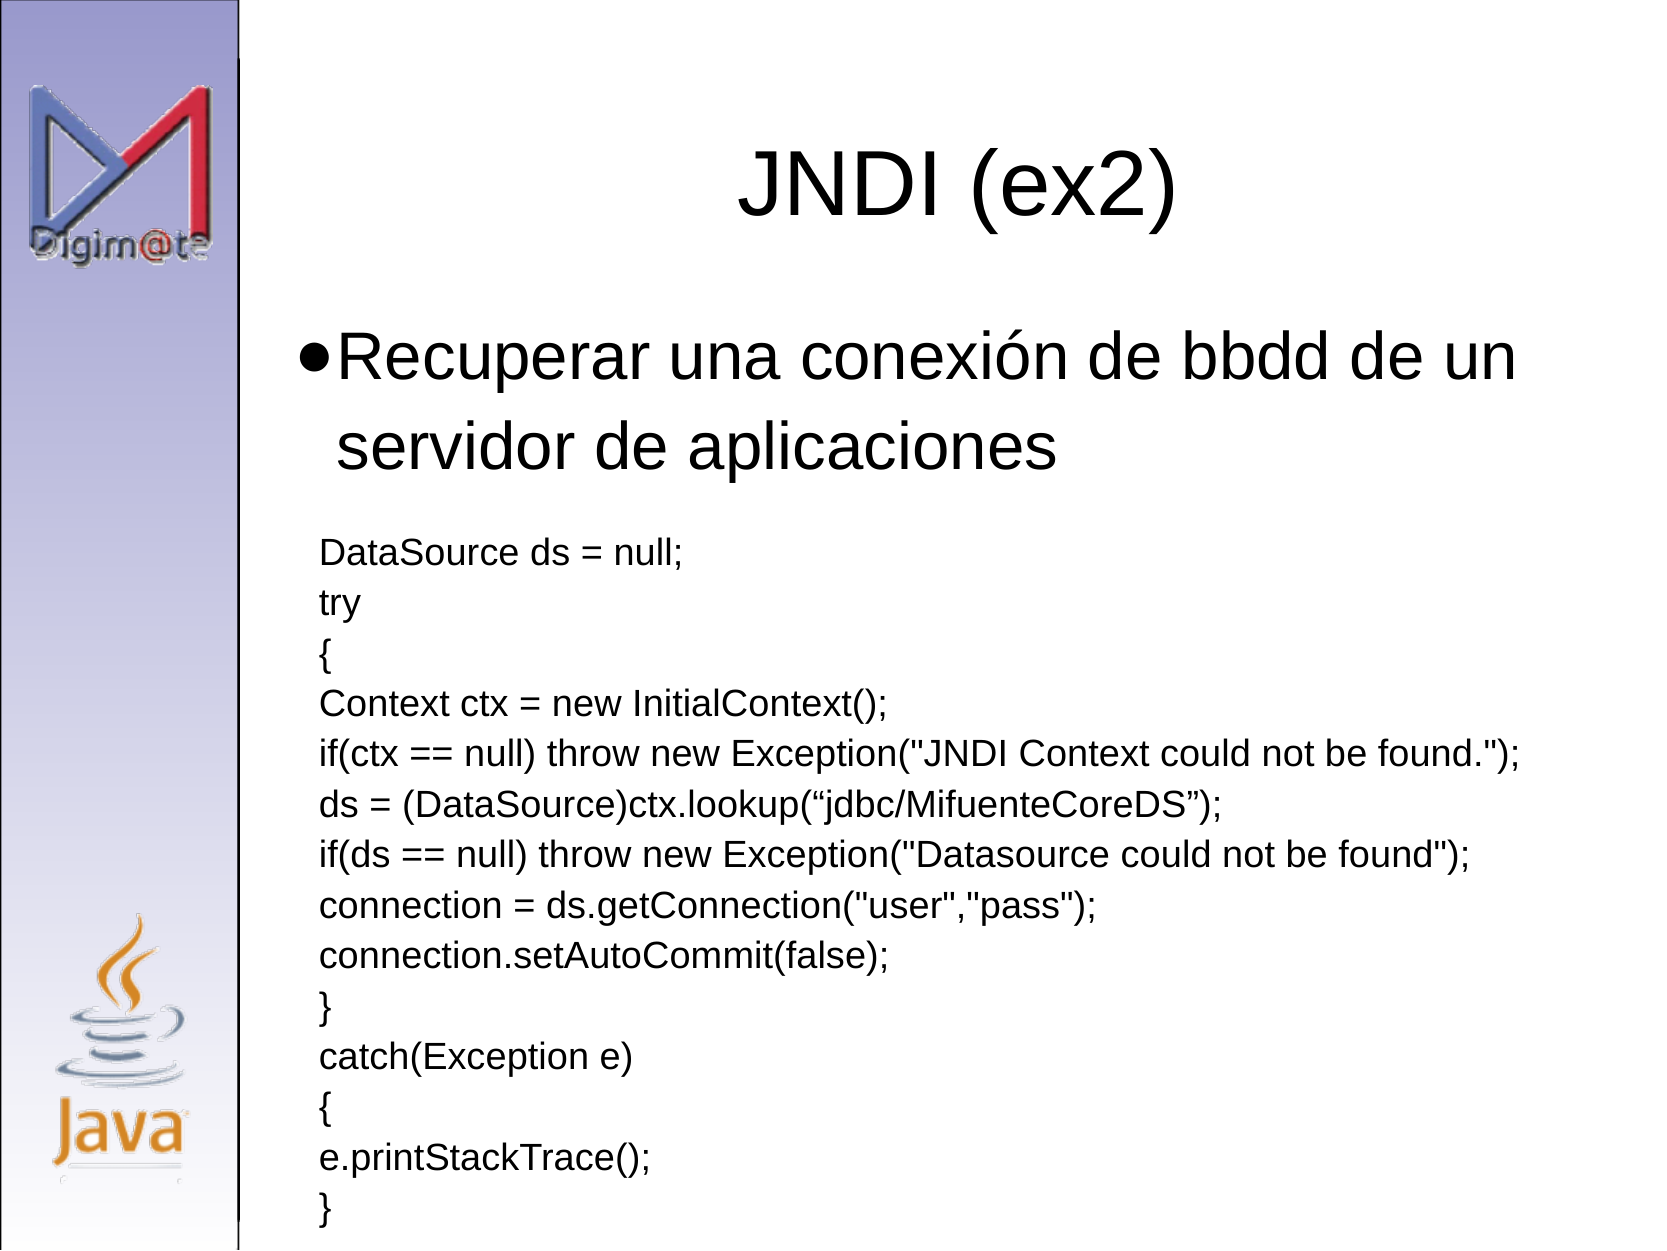

# JNDI (ex2)
Recuperar una conexión de bbdd de un servidor de aplicaciones
DataSource ds = null;
try
{
Context ctx = new InitialContext();
if(ctx == null) throw new Exception("JNDI Context could not be found.");
ds = (DataSource)ctx.lookup(“jdbc/MifuenteCoreDS”);
if(ds == null) throw new Exception("Datasource could not be found");
connection = ds.getConnection("user","pass");
connection.setAutoCommit(false);
}
catch(Exception e)
{
e.printStackTrace();
}